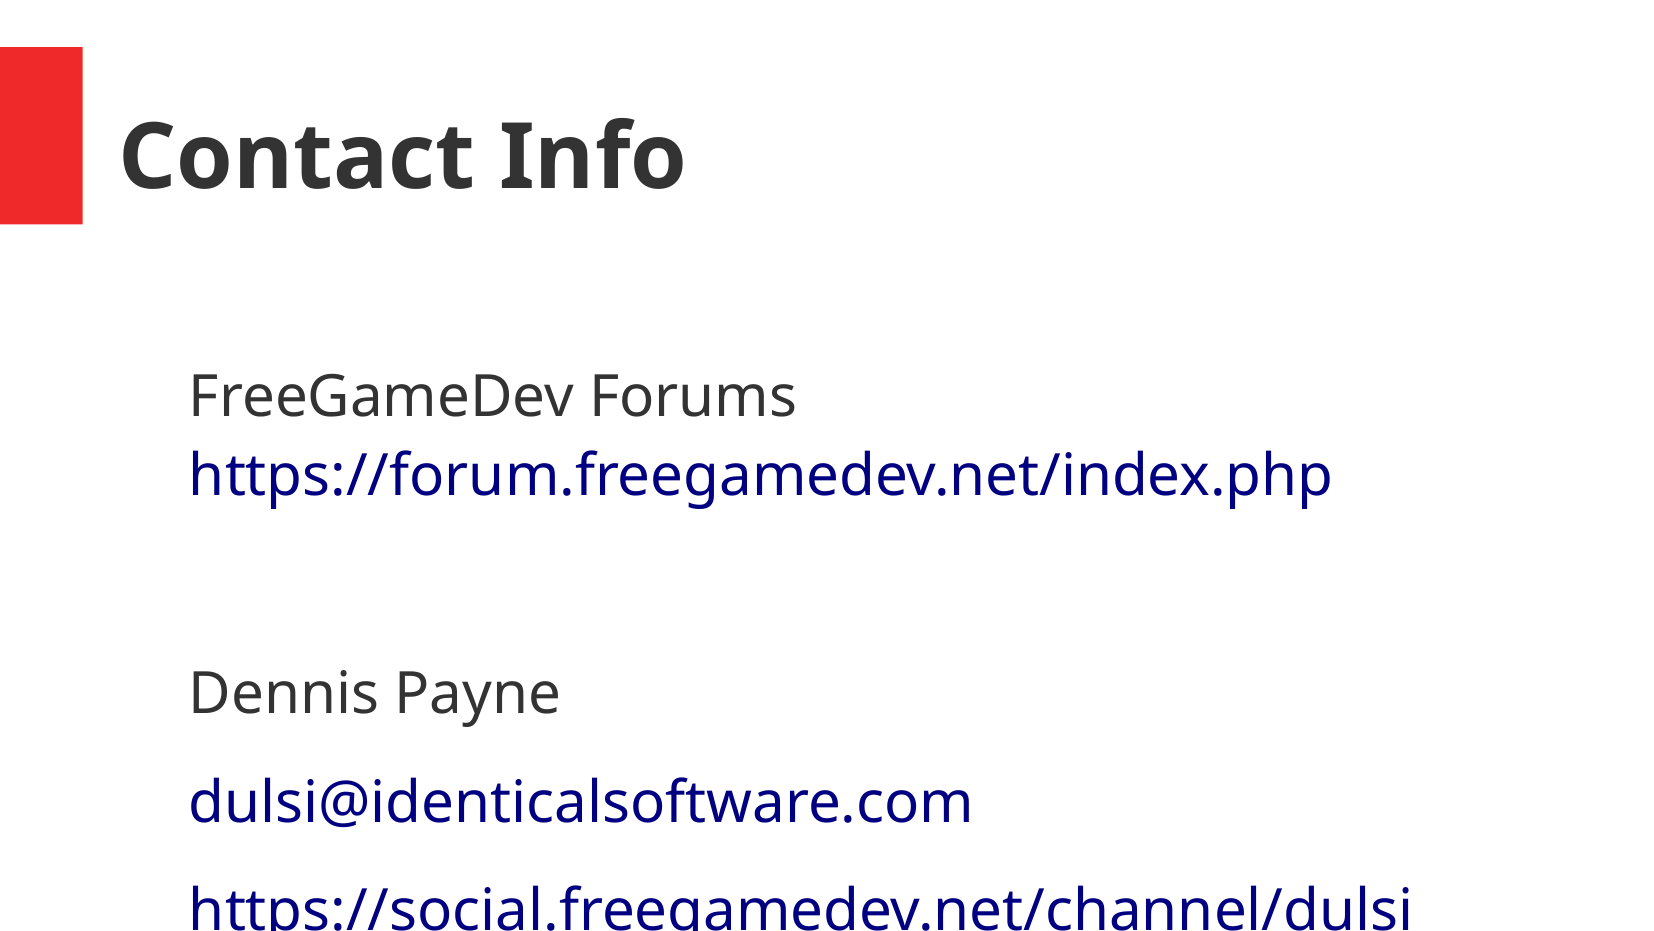

# Contact Info
FreeGameDev Forums https://forum.freegamedev.net/index.php
Dennis Payne
dulsi@identicalsoftware.com
https://social.freegamedev.net/channel/dulsi
8